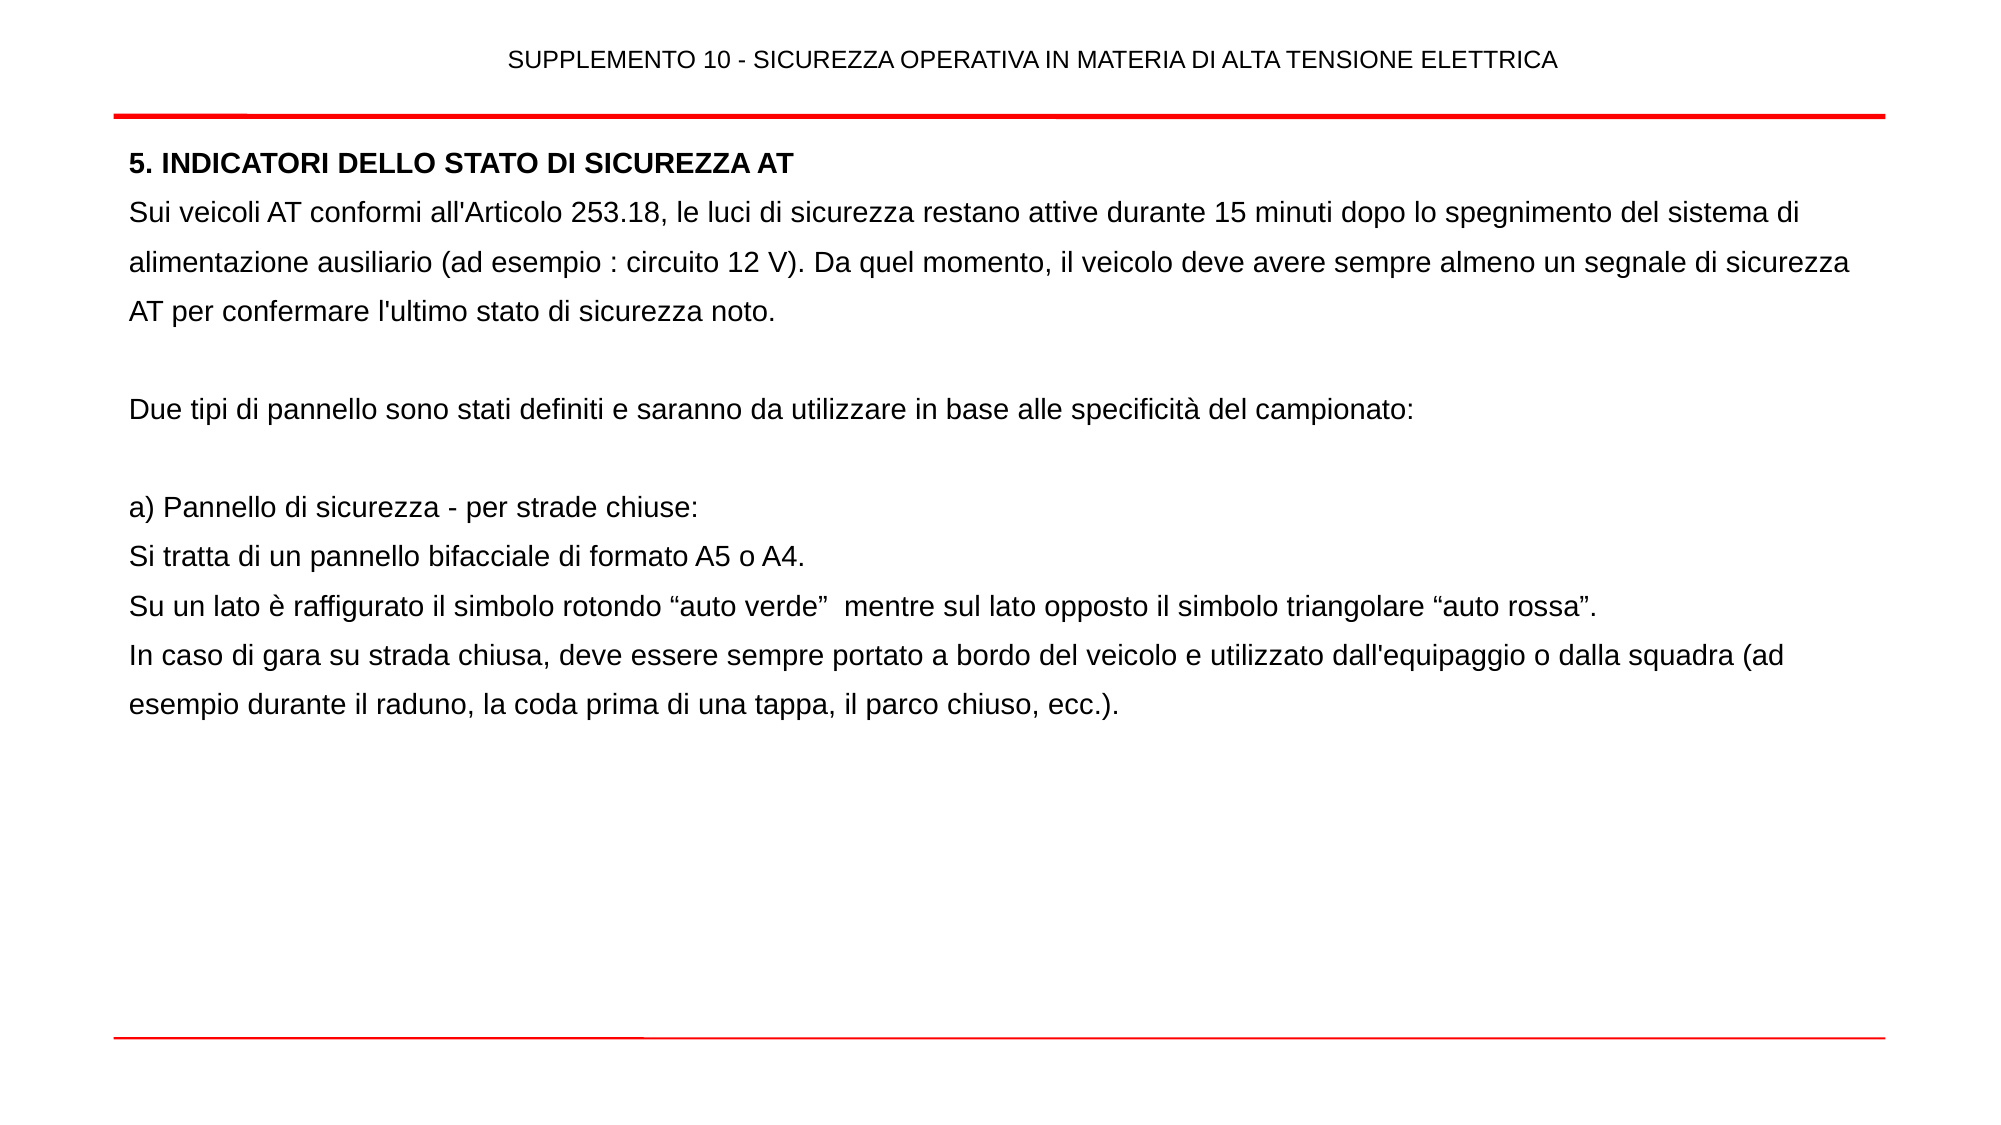

SUPPLEMENTO 10 - SICUREZZA OPERATIVA IN MATERIA DI ALTA TENSIONE ELETTRICA
5. INDICATORI DELLO STATO DI SICUREZZA AT
Sui veicoli AT conformi all'Articolo 253.18, le luci di sicurezza restano attive durante 15 minuti dopo lo spegnimento del sistema di alimentazione ausiliario (ad esempio : circuito 12 V). Da quel momento, il veicolo deve avere sempre almeno un segnale di sicurezza AT per confermare l'ultimo stato di sicurezza noto.
Due tipi di pannello sono stati definiti e saranno da utilizzare in base alle specificità del campionato:
a) Pannello di sicurezza - per strade chiuse:
Si tratta di un pannello bifacciale di formato A5 o A4.
Su un lato è raffigurato il simbolo rotondo “auto verde” mentre sul lato opposto il simbolo triangolare “auto rossa”.
In caso di gara su strada chiusa, deve essere sempre portato a bordo del veicolo e utilizzato dall'equipaggio o dalla squadra (ad esempio durante il raduno, la coda prima di una tappa, il parco chiuso, ecc.).